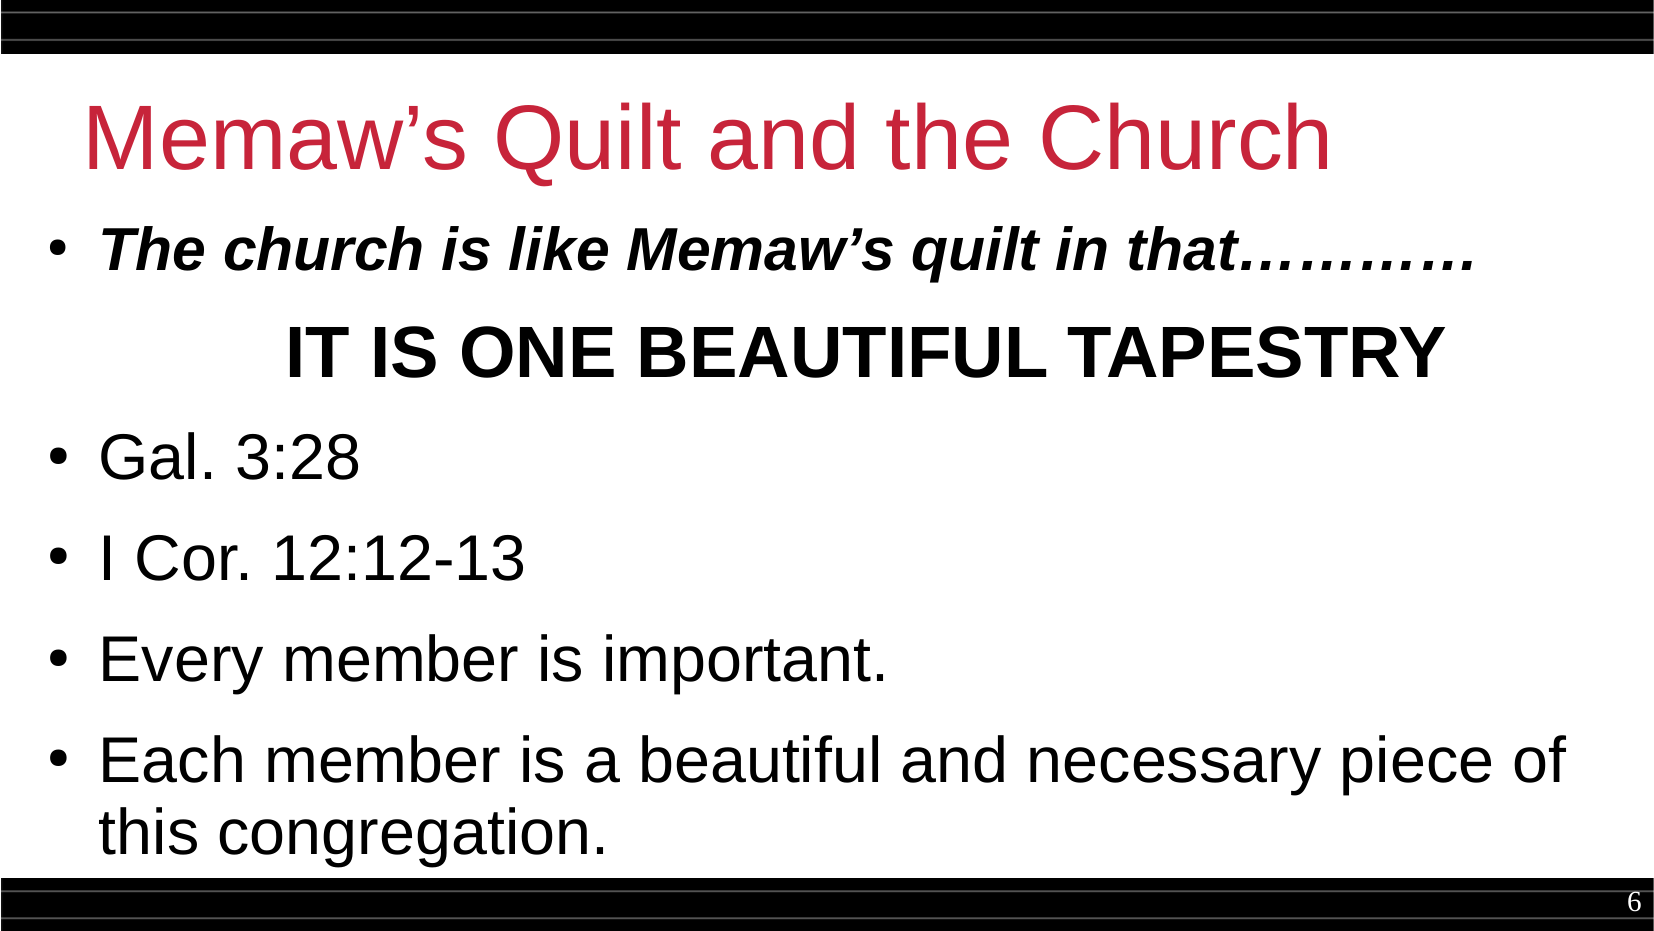

# Memaw’s Quilt and the Church
The church is like Memaw’s quilt in that…………
IT IS ONE BEAUTIFUL TAPESTRY
Gal. 3:28
I Cor. 12:12-13
Every member is important.
Each member is a beautiful and necessary piece of this congregation.